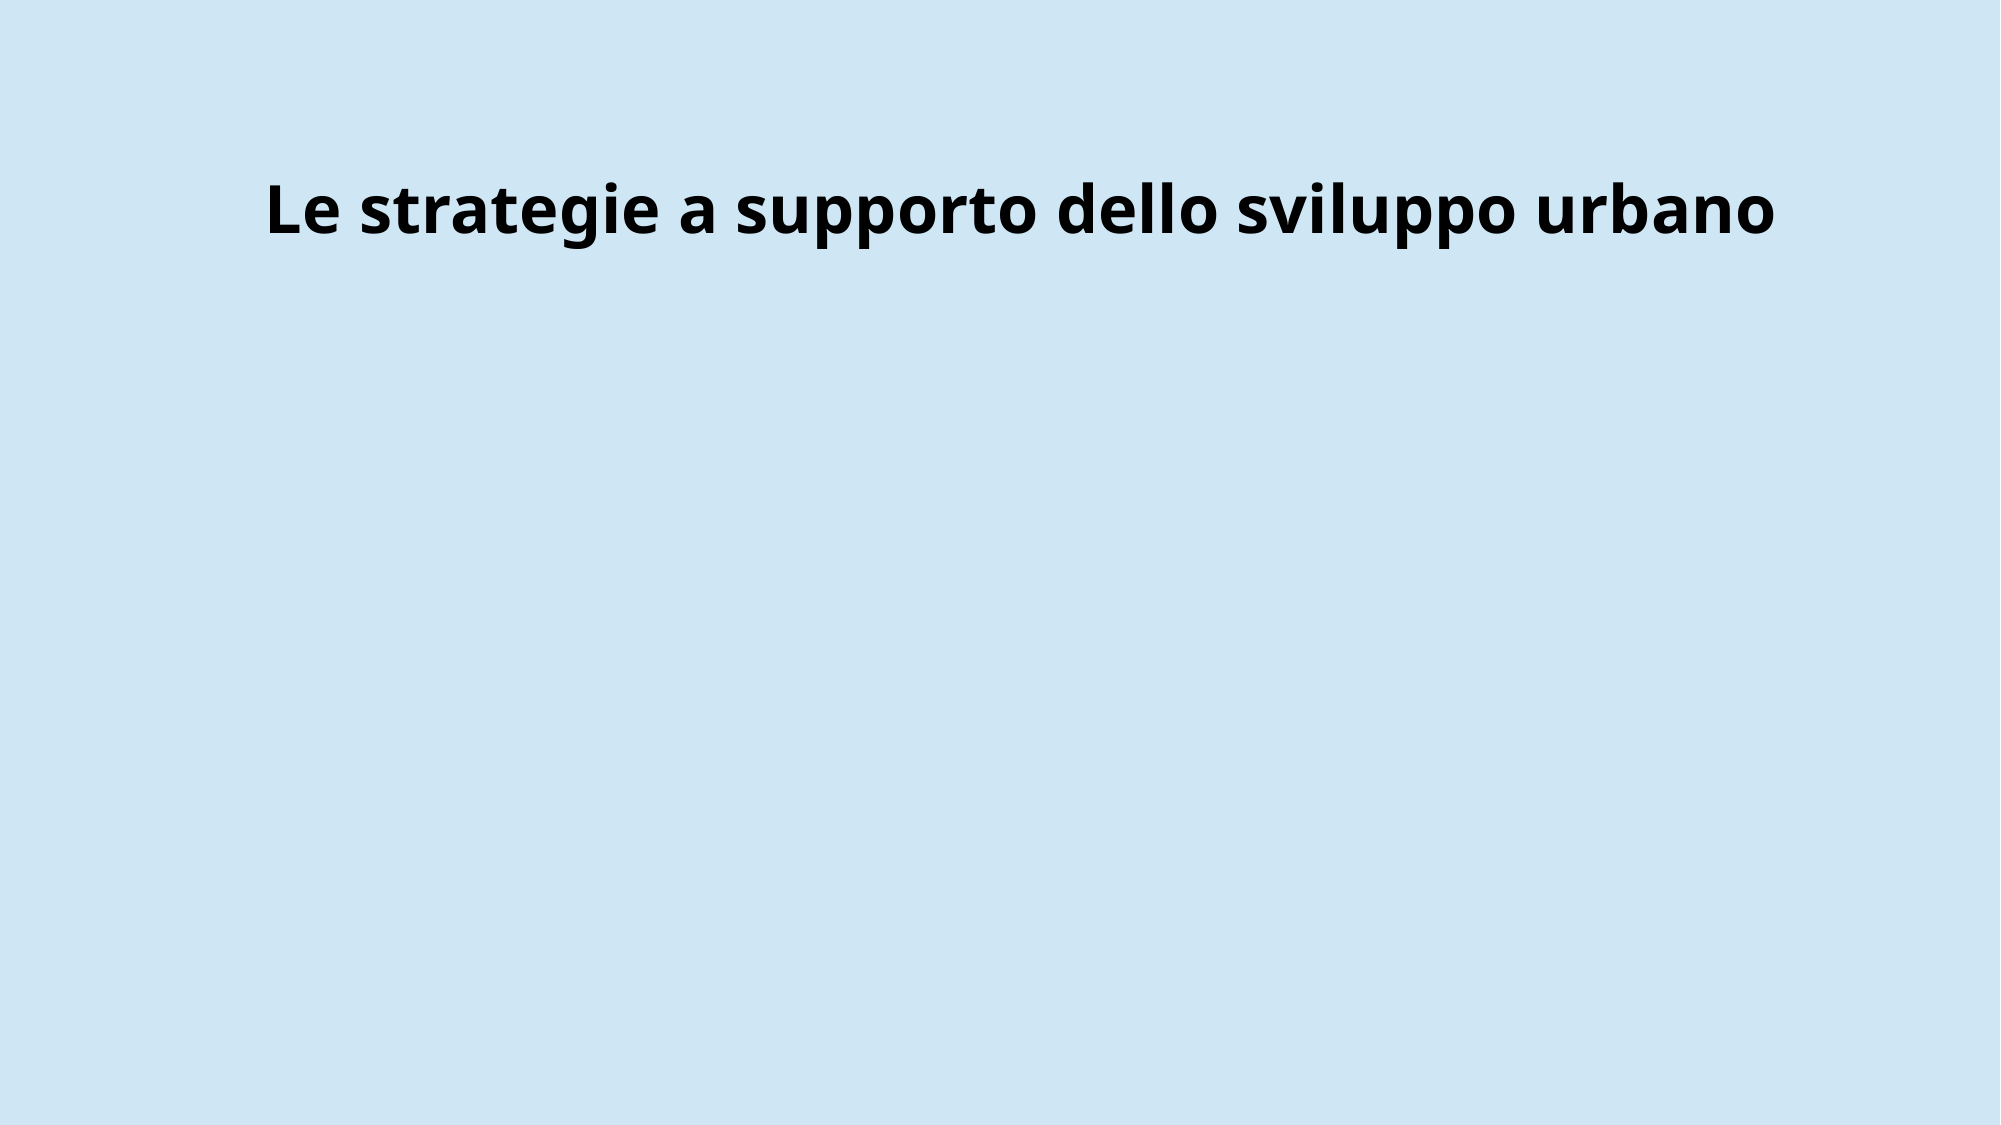

# Le strategie a supporto dello sviluppo urbano
POLITICA DI COESIONE
PIANI NAZIONALI E REGIONALI
AGENDA 2030